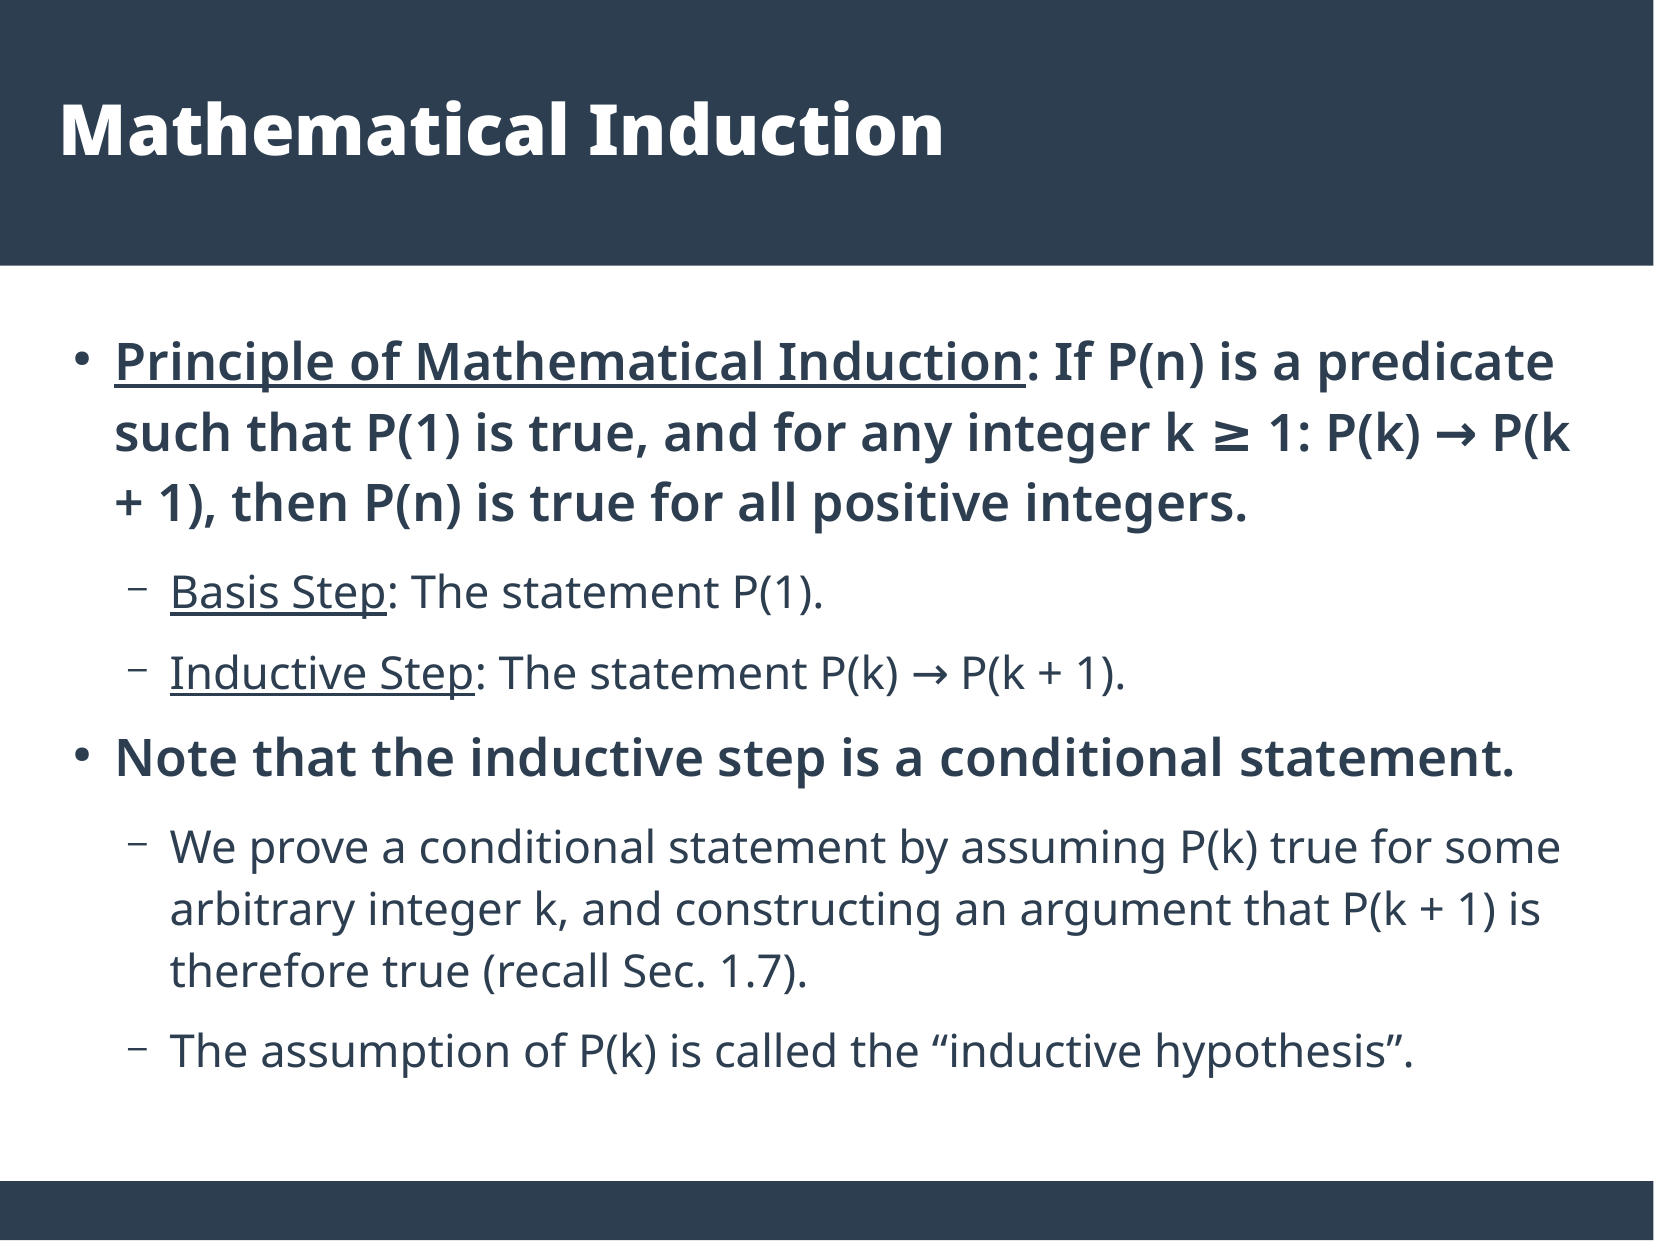

# Mathematical Induction
Principle of Mathematical Induction: If P(n) is a predicate such that P(1) is true, and for any integer k ≥ 1: P(k) → P(k + 1), then P(n) is true for all positive integers.
Basis Step: The statement P(1).
Inductive Step: The statement P(k) → P(k + 1).
Note that the inductive step is a conditional statement.
We prove a conditional statement by assuming P(k) true for some arbitrary integer k, and constructing an argument that P(k + 1) is therefore true (recall Sec. 1.7).
The assumption of P(k) is called the “inductive hypothesis”.